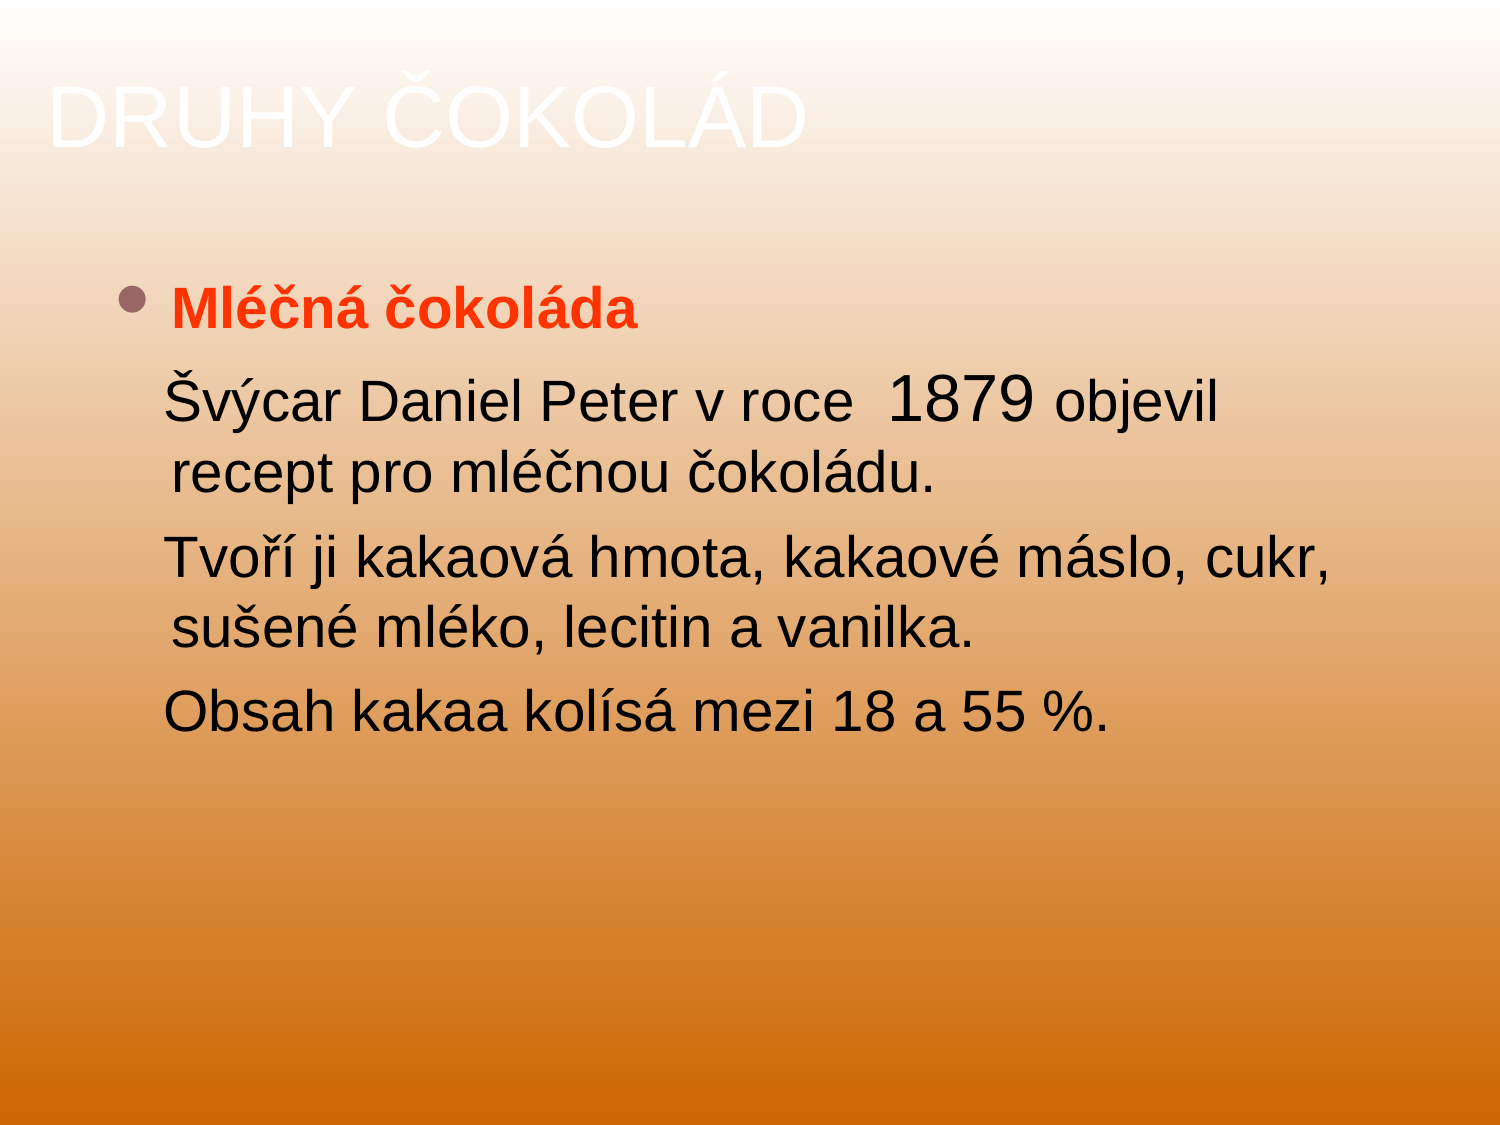

# DRUHY ČOKOLÁD
Mléčná čokoláda
 Švýcar Daniel Peter v roce 1879 objevil recept pro mléčnou čokoládu.
 Tvoří ji kakaová hmota, kakaové máslo, cukr, sušené mléko, lecitin a vanilka.
 Obsah kakaa kolísá mezi 18 a 55 %.